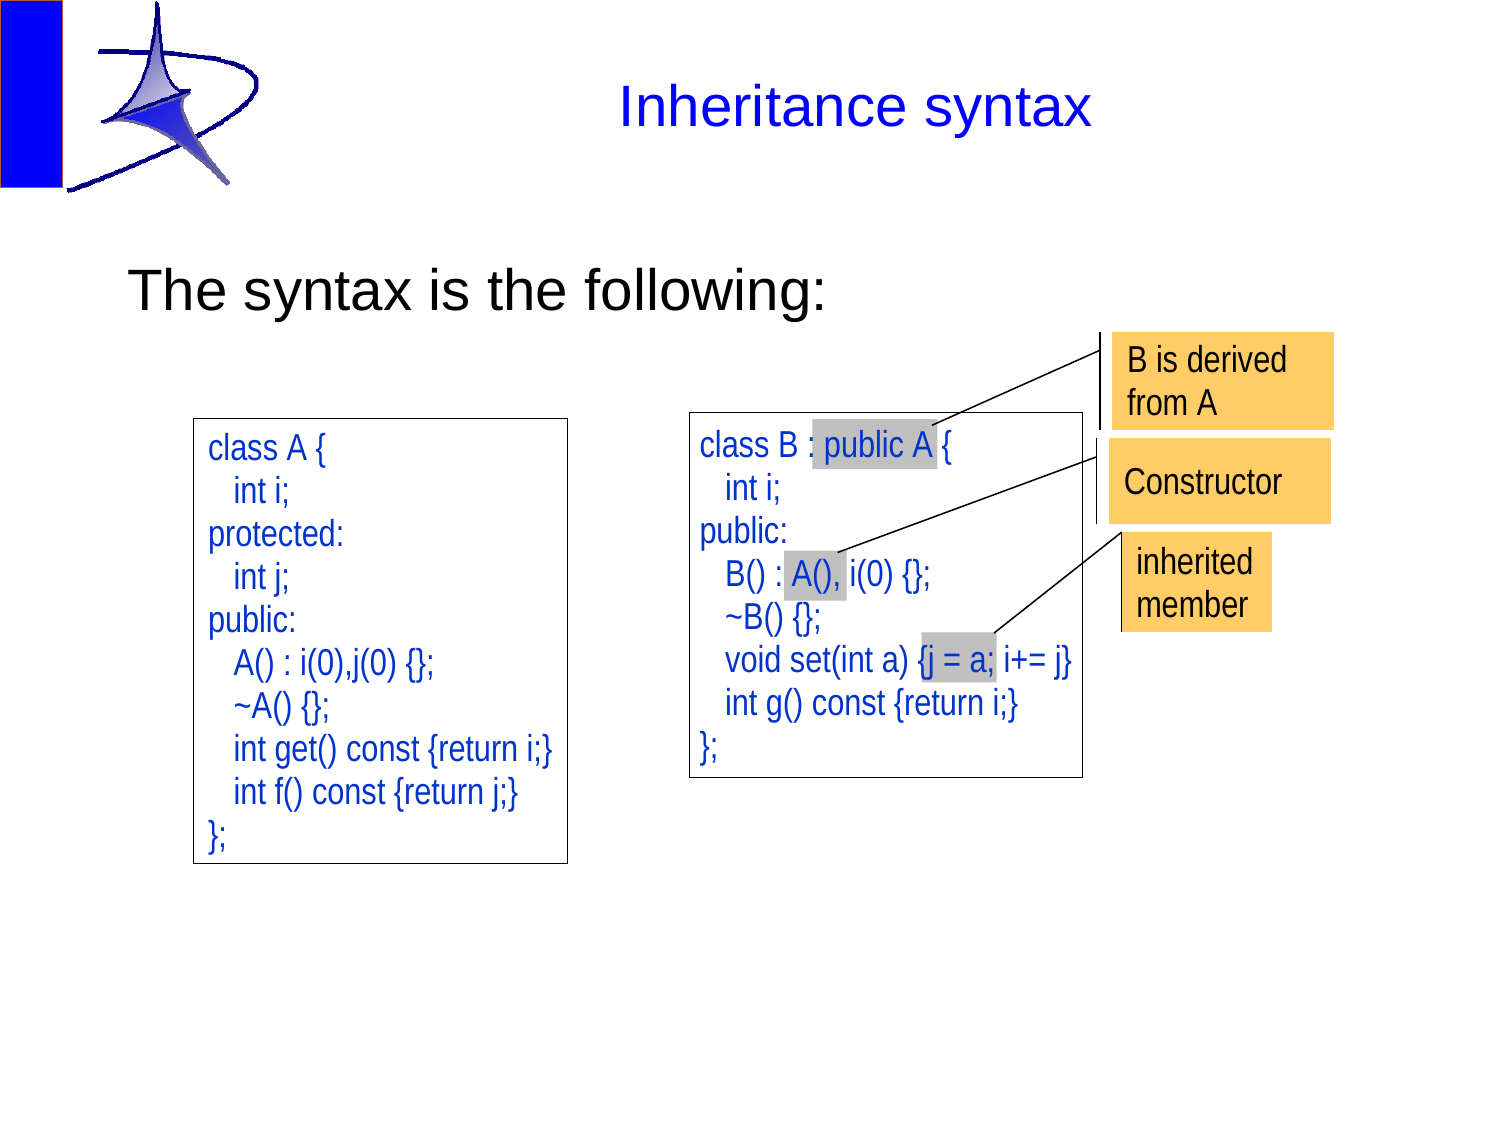

# Inheritance syntax
The syntax is the following:
B is derived
from A
class B : public A {
 int i;
public:
 B() : A(), i(0) {};
 ~B() {};
 void set(int a) {j = a; i+= j}
 int g() const {return i;}
};
class A {
 int i;
protected:
 int j;
public:
 A() : i(0),j(0) {};
 ~A() {};
 int get() const {return i;}
 int f() const {return j;}
};
Constructor
inherited
member